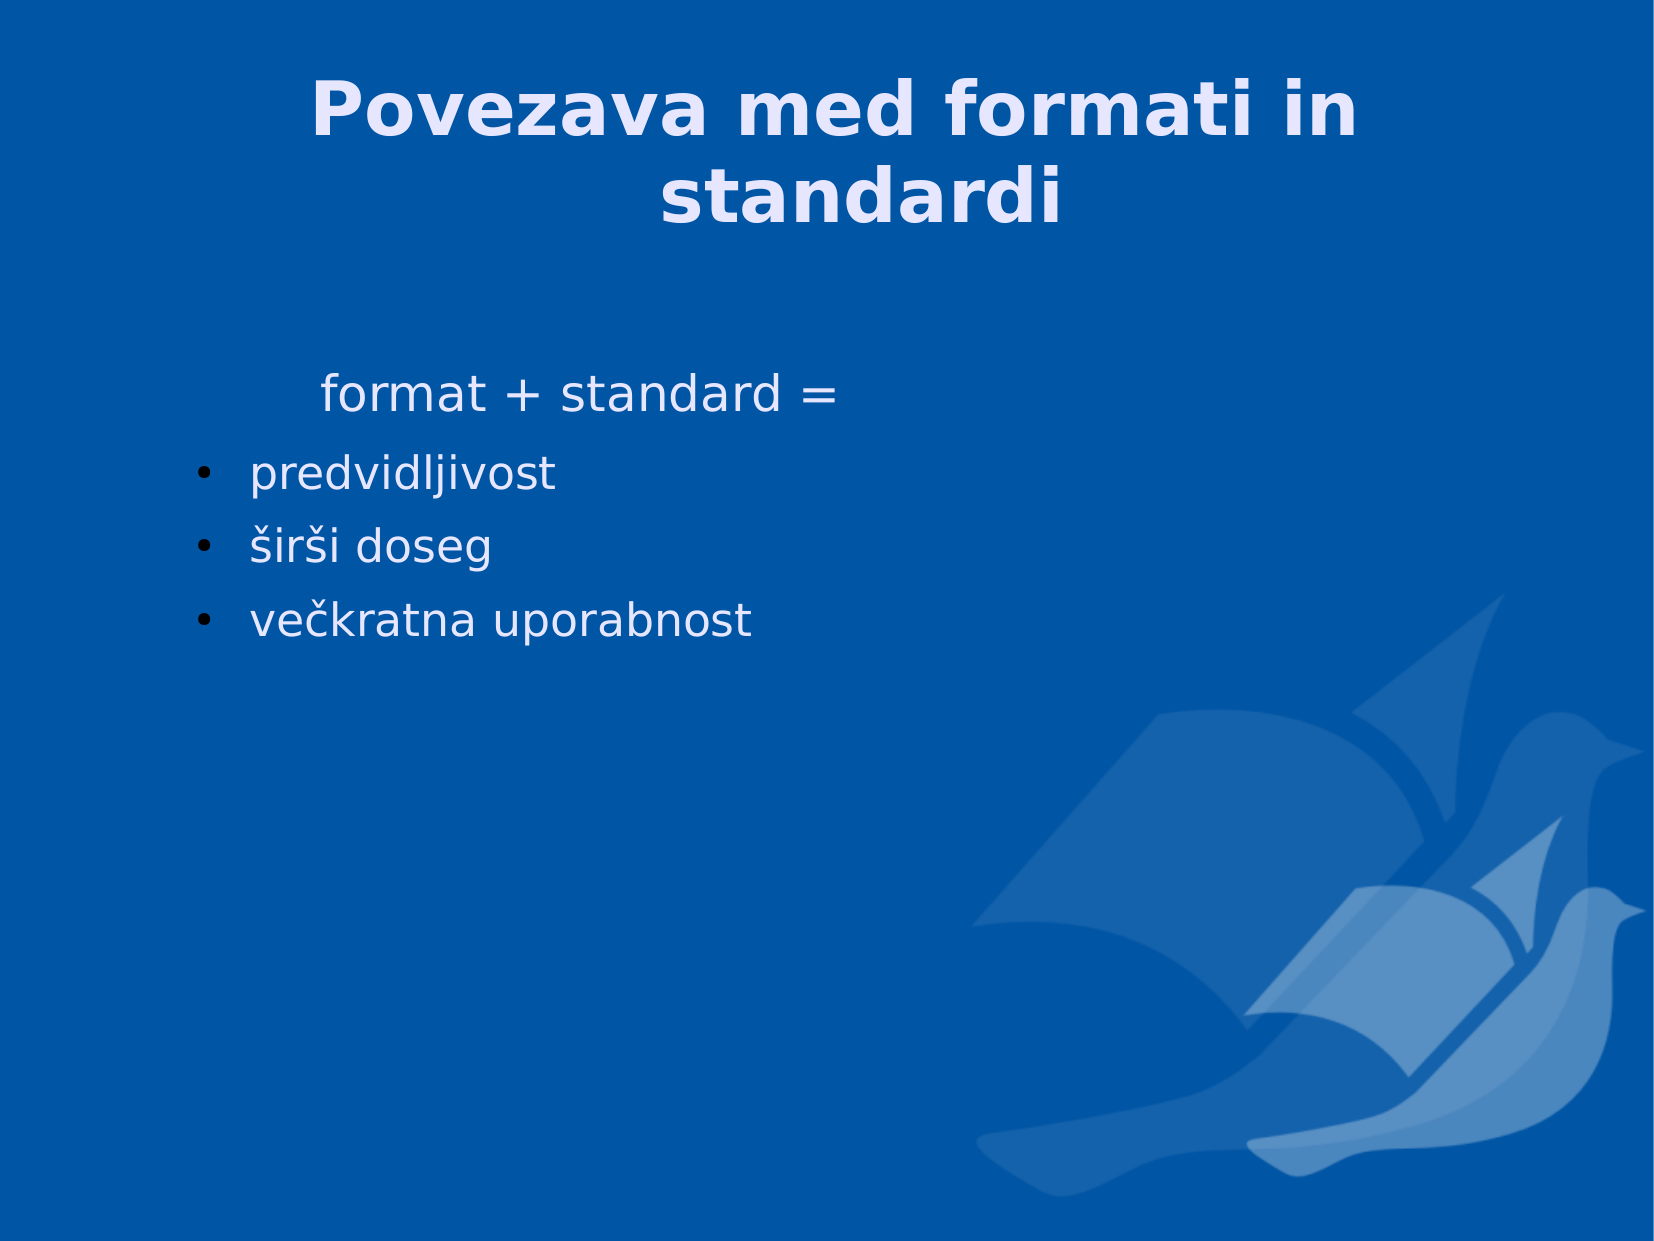

# Povezava med formati in standardi
format + standard =
predvidljivost
širši doseg
večkratna uporabnost